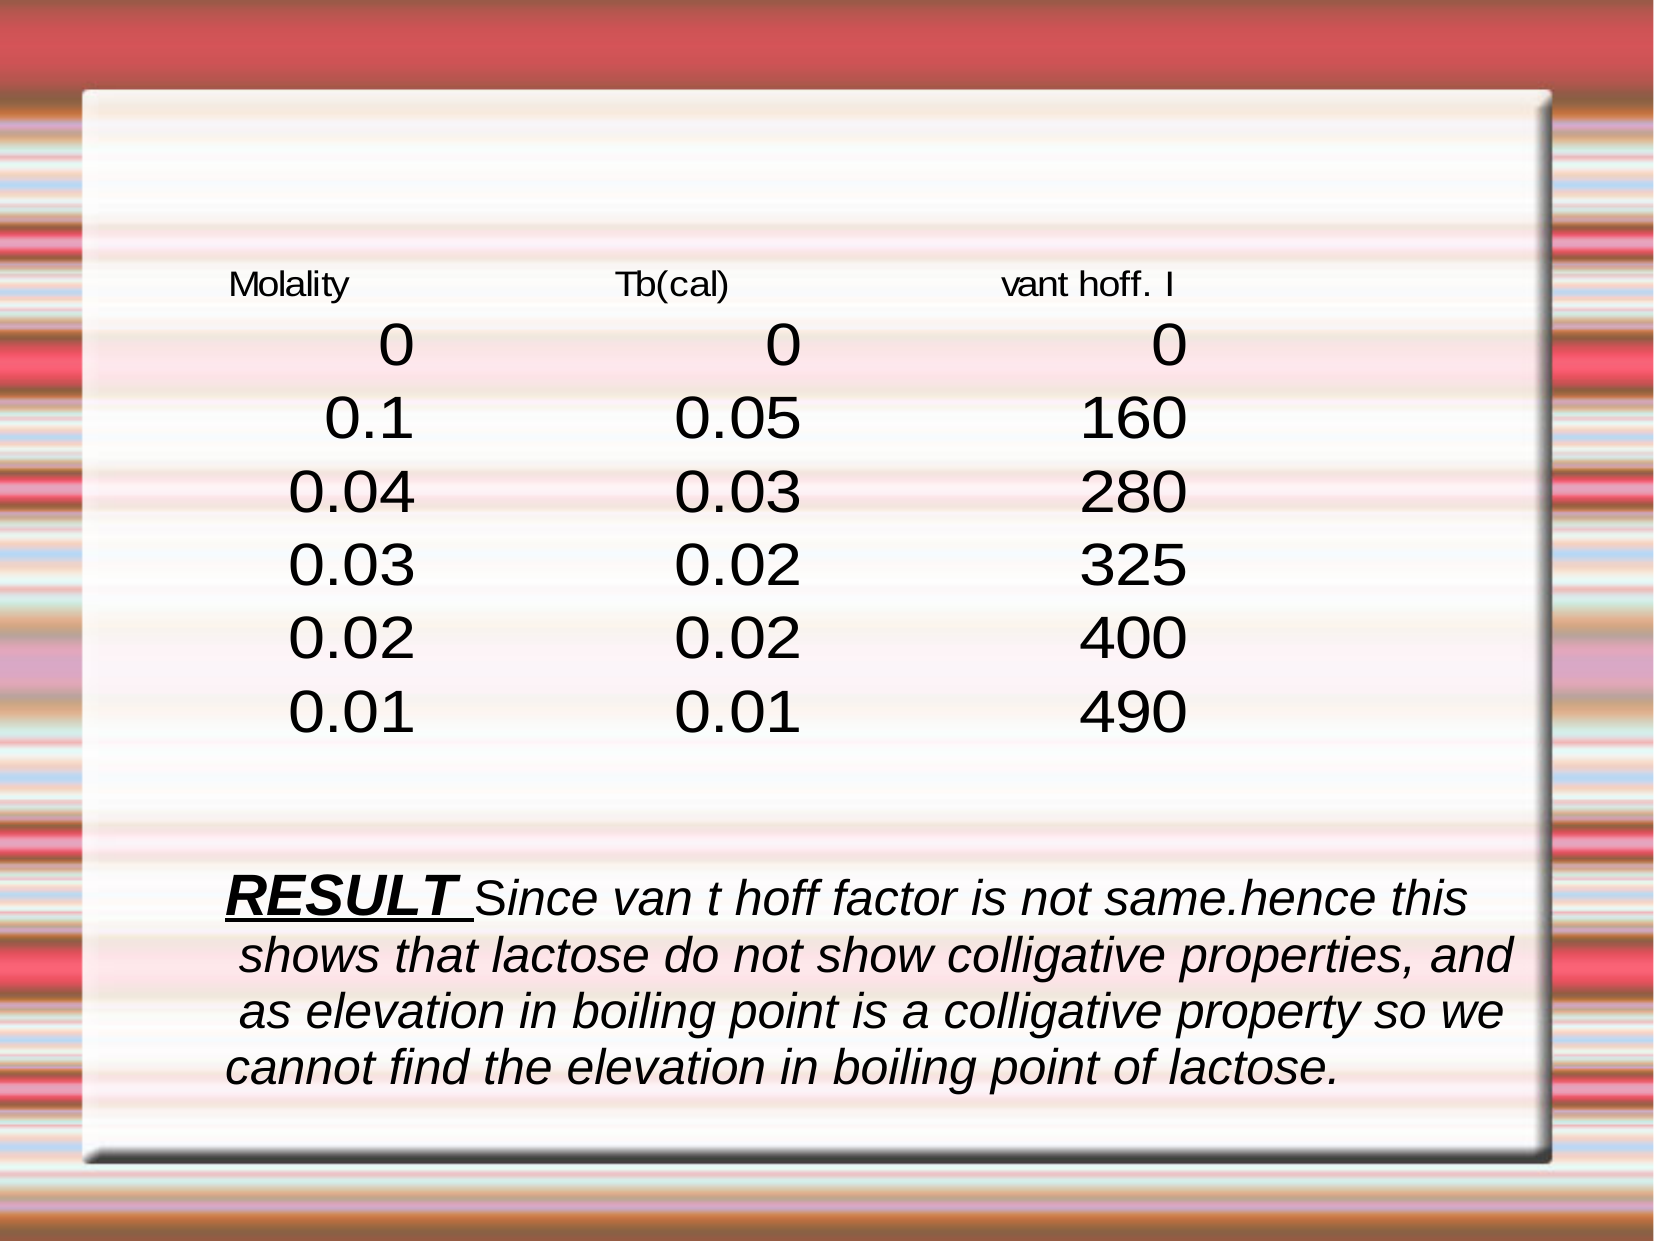

#
RESULT Since van t hoff factor is not same.hence this
 shows that lactose do not show colligative properties, and
 as elevation in boiling point is a colligative property so we
cannot find the elevation in boiling point of lactose.